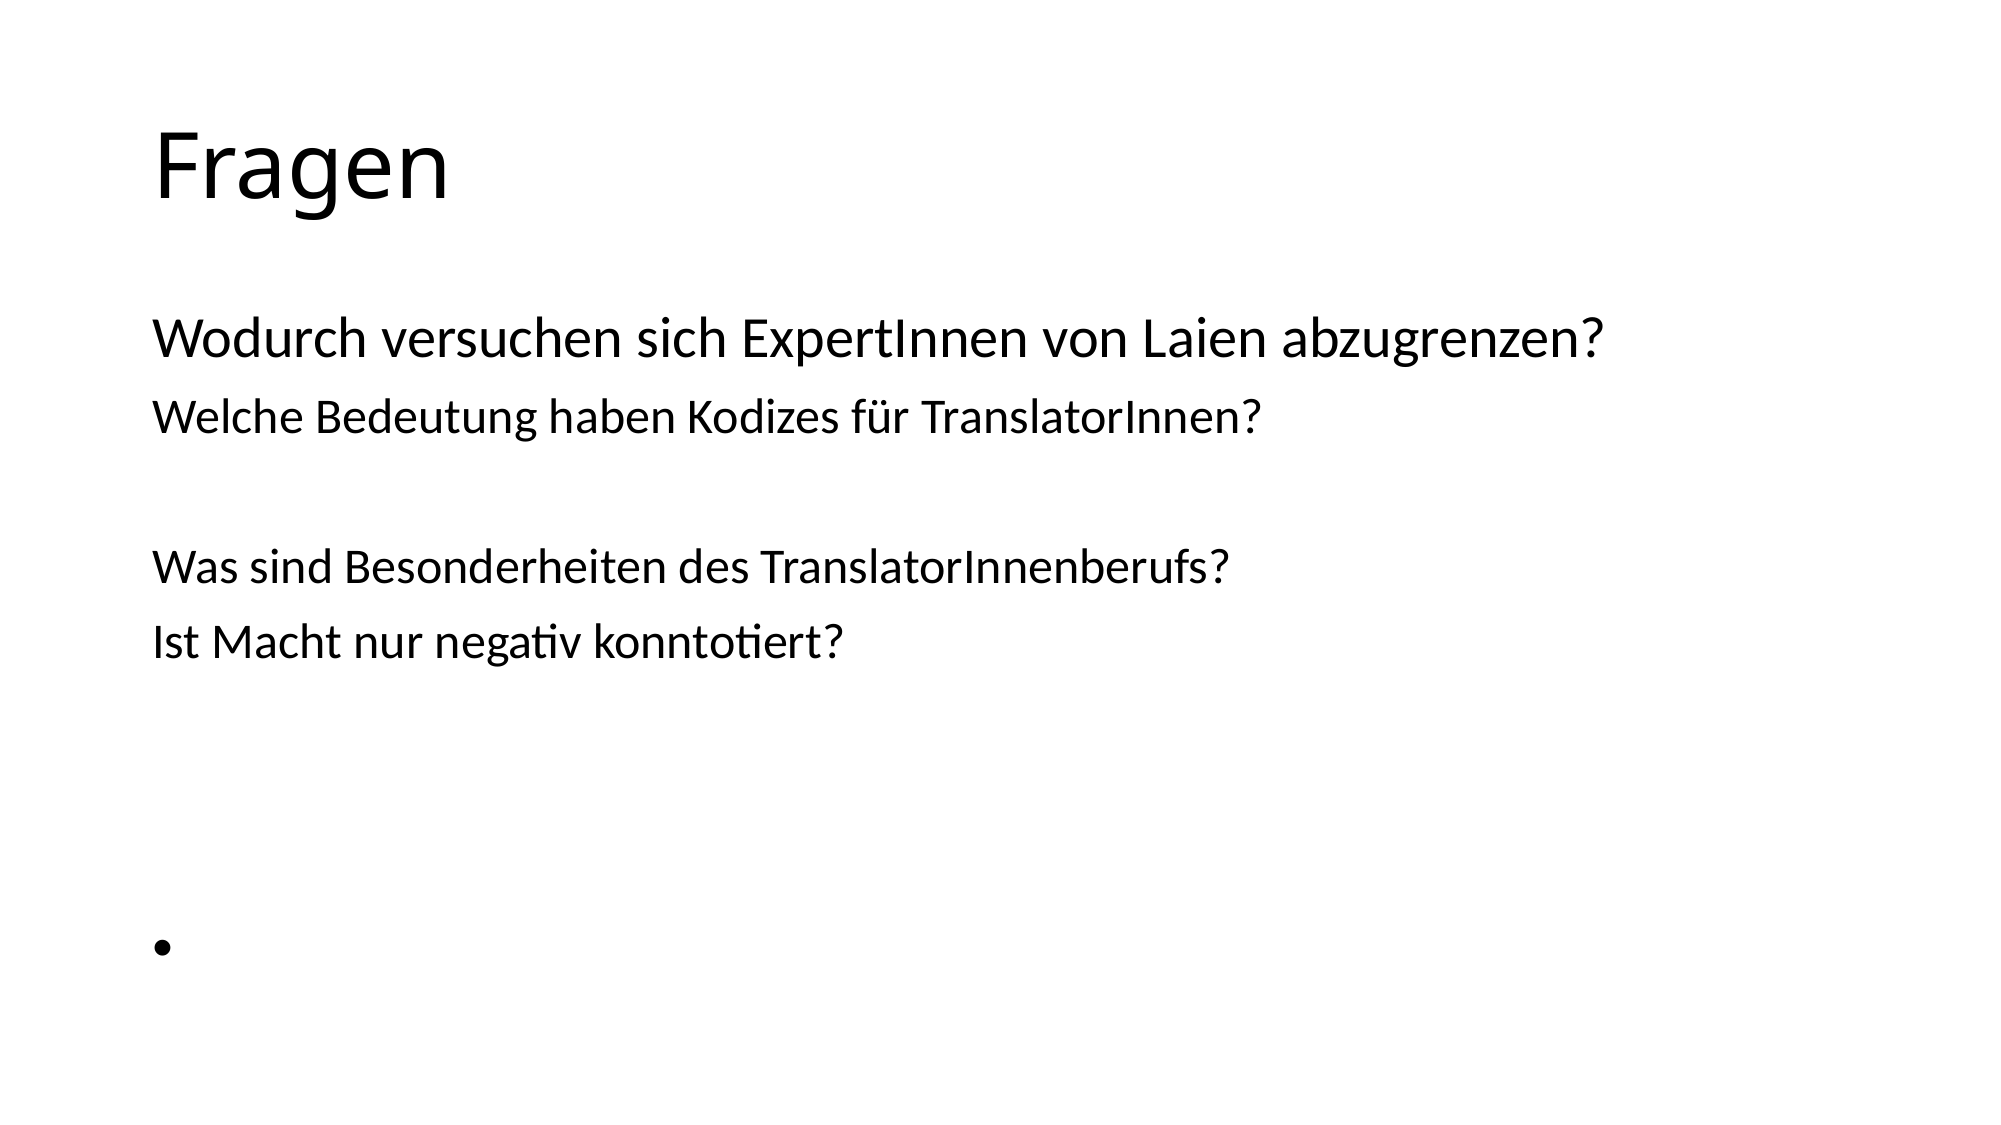

# Fragen
Wodurch versuchen sich ExpertInnen von Laien abzugrenzen?
Welche Bedeutung haben Kodizes für TranslatorInnen?
Was sind Besonderheiten des TranslatorInnenberufs?
Ist Macht nur negativ konntotiert?